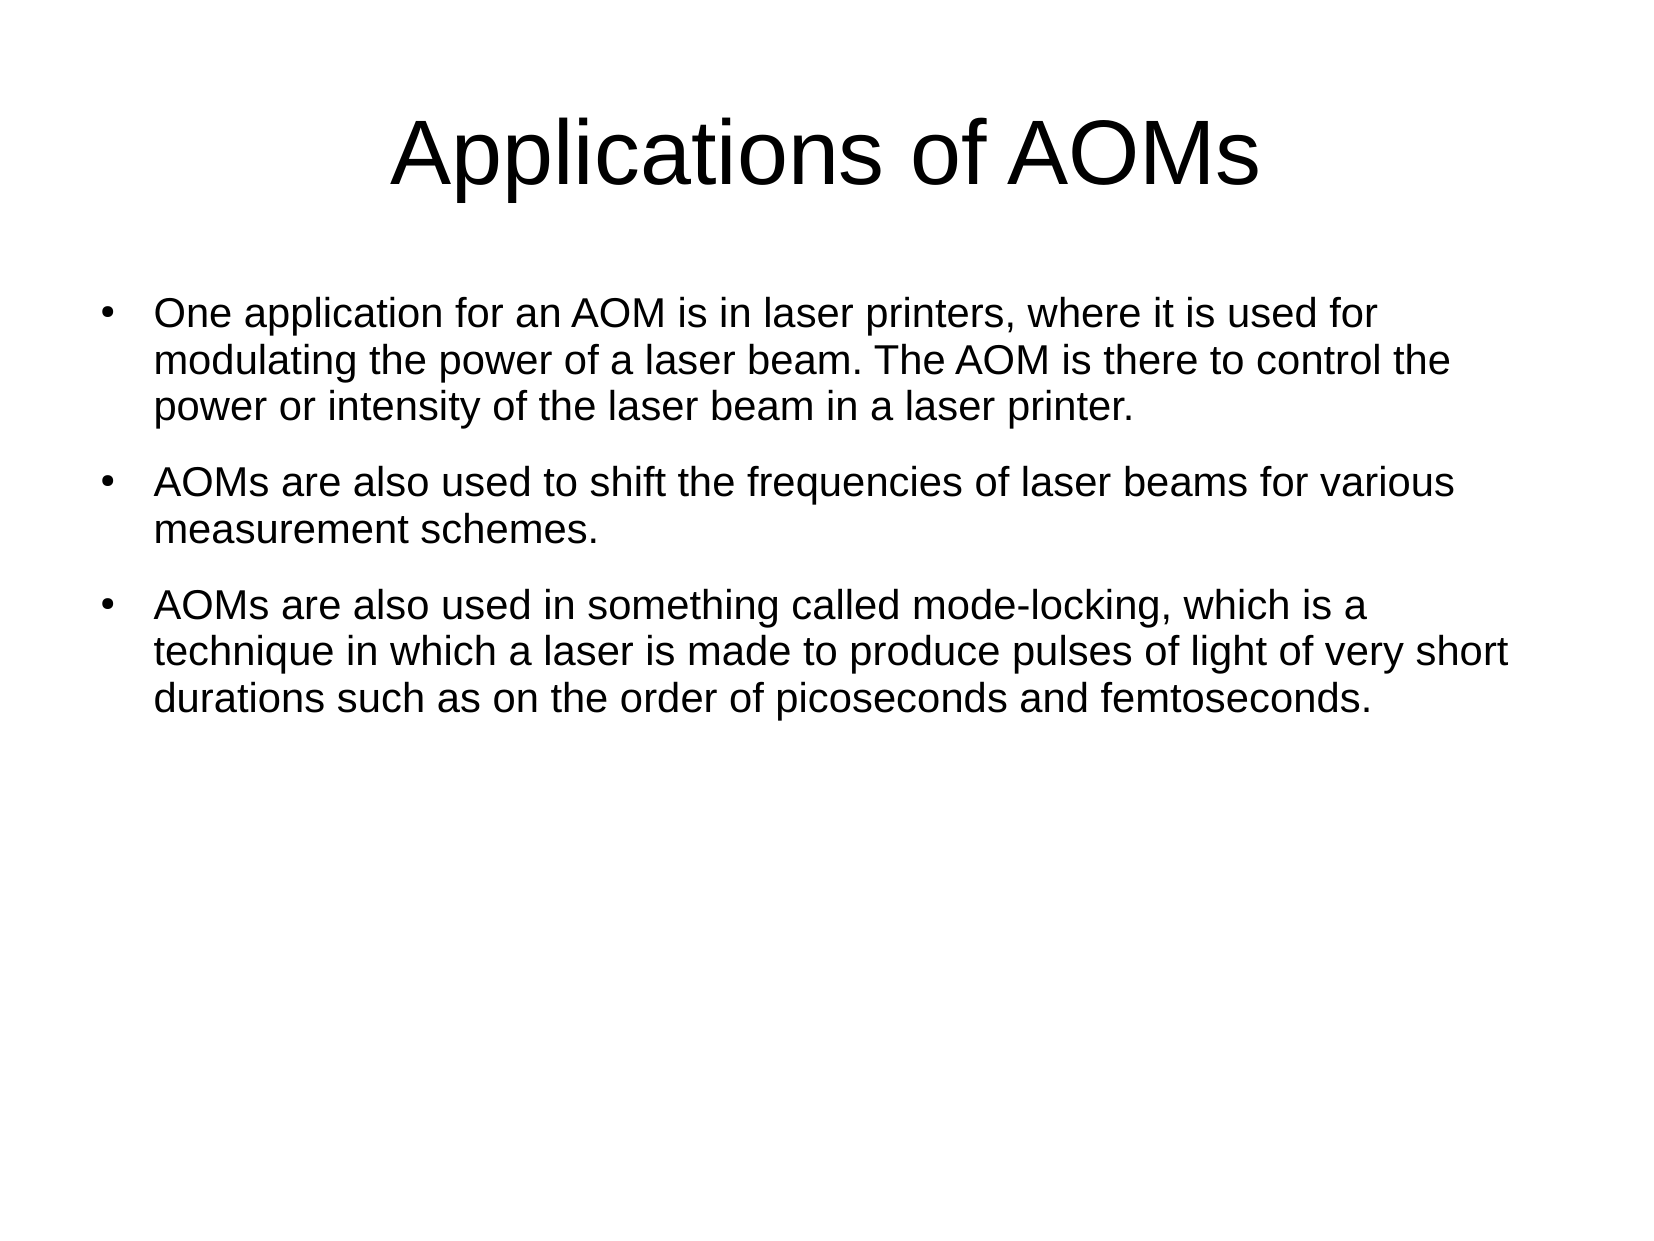

# Applications of AOMs
One application for an AOM is in laser printers, where it is used for modulating the power of a laser beam. The AOM is there to control the power or intensity of the laser beam in a laser printer.
AOMs are also used to shift the frequencies of laser beams for various measurement schemes.
AOMs are also used in something called mode-locking, which is a technique in which a laser is made to produce pulses of light of very short durations such as on the order of picoseconds and femtoseconds.